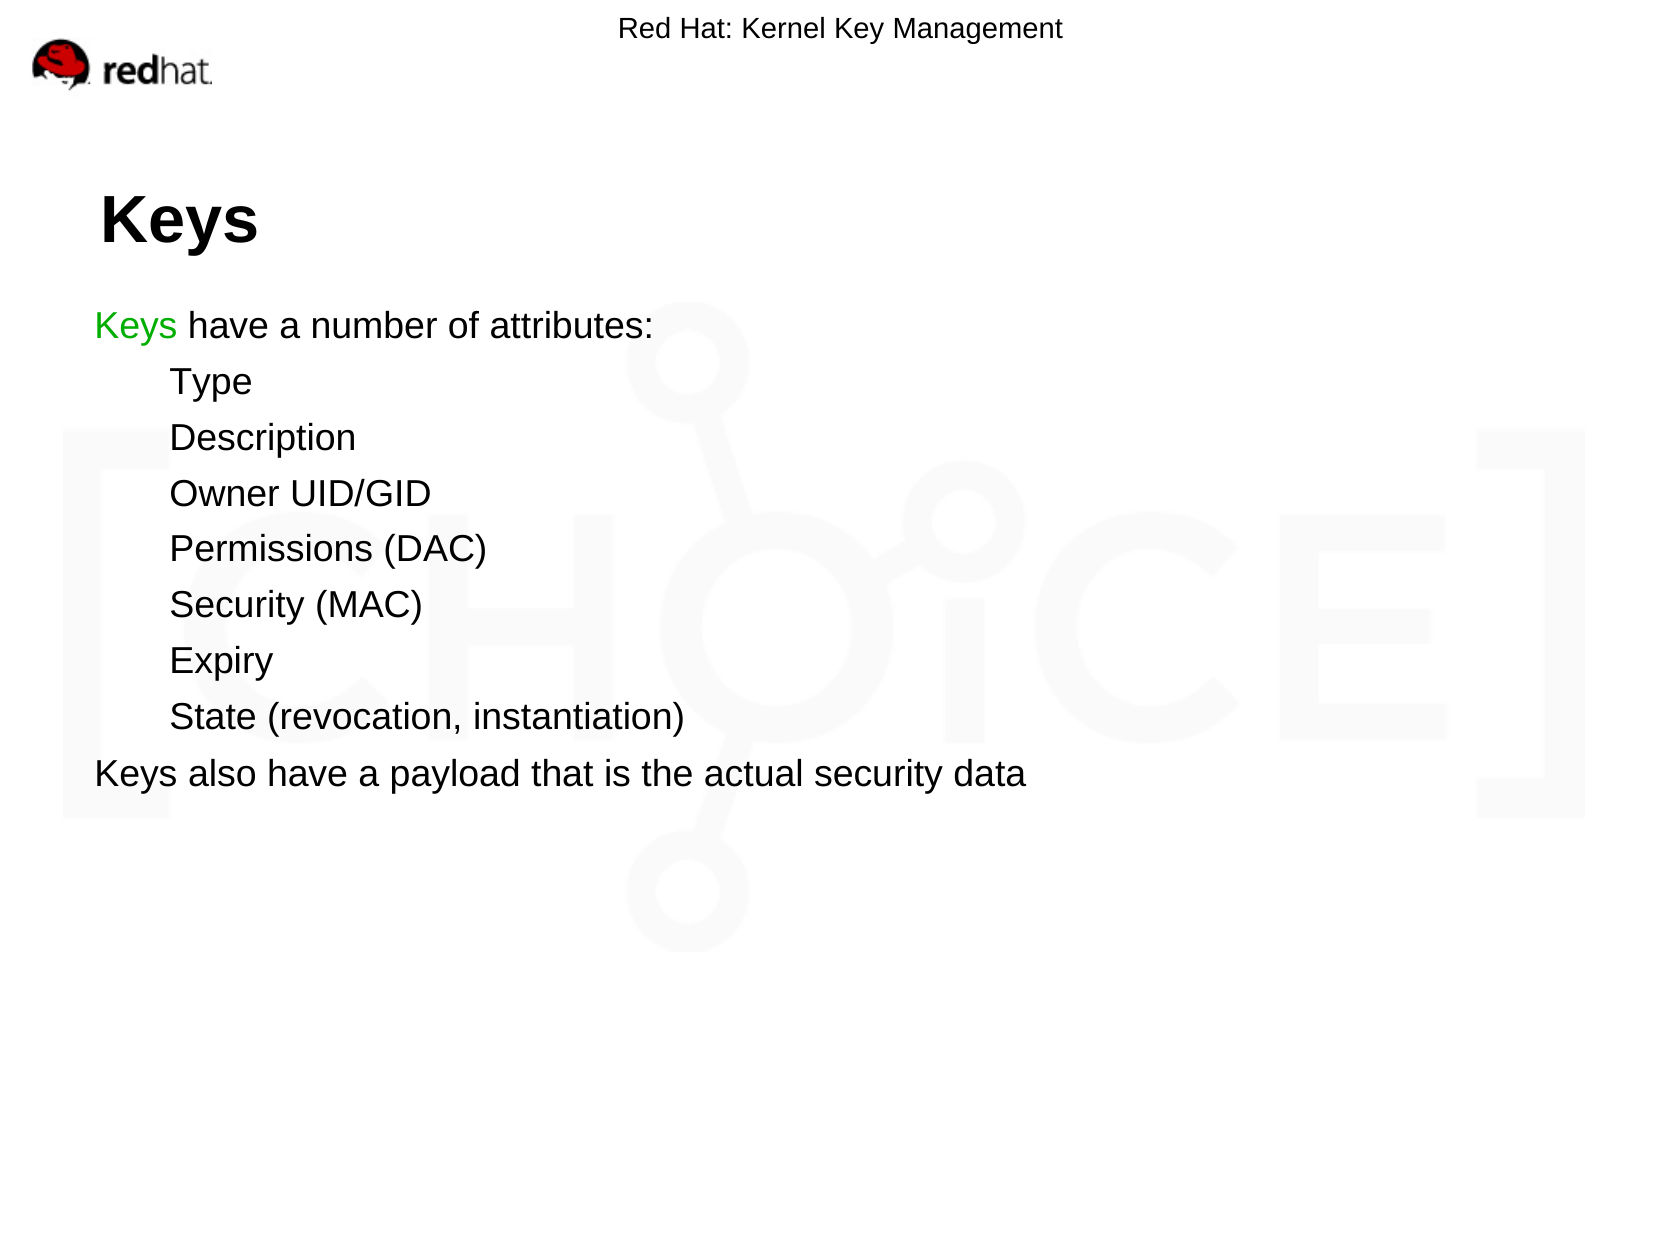

# Keys
Keys have a number of attributes:
Type
Description
Owner UID/GID
Permissions (DAC)
Security (MAC)
Expiry
State (revocation, instantiation)
Keys also have a payload that is the actual security data